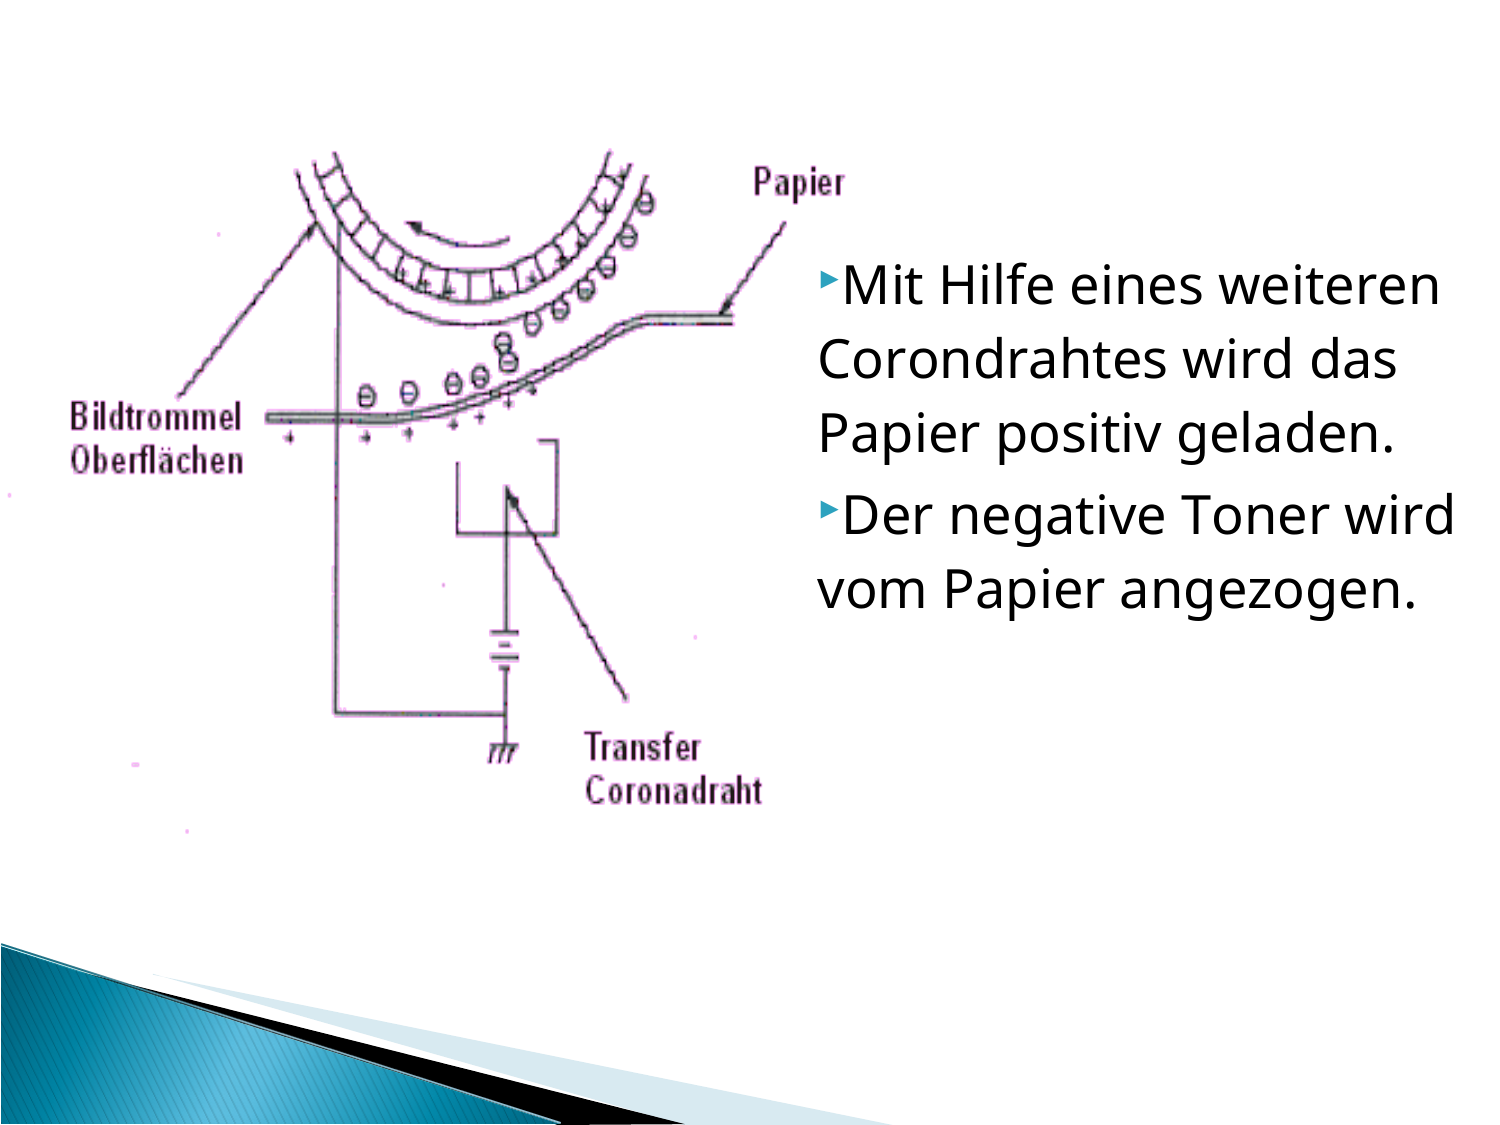

# Mit Hilfe eines weiteren Corondrahtes wird das Papier positiv geladen.
Der negative Toner wird vom Papier angezogen.